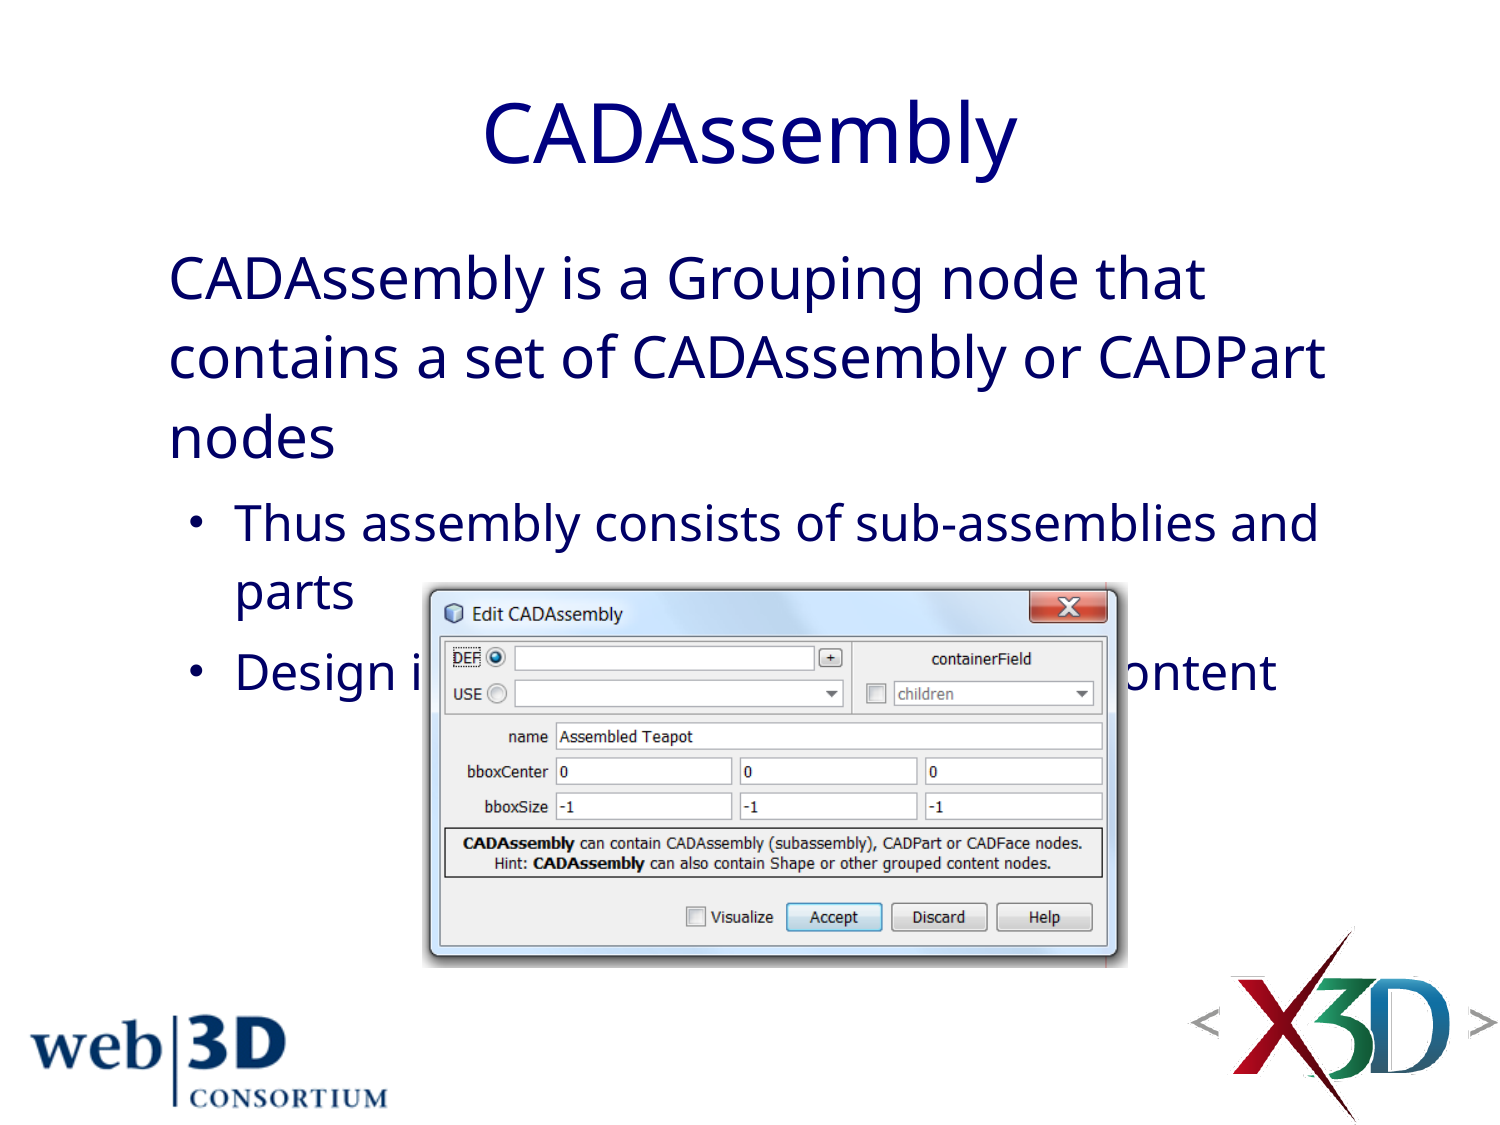

# CADAssembly
CADAssembly is a Grouping node that contains a set of CADAssembly or CADPart nodes
Thus assembly consists of sub-assemblies and parts
Design is not intended to hold other content